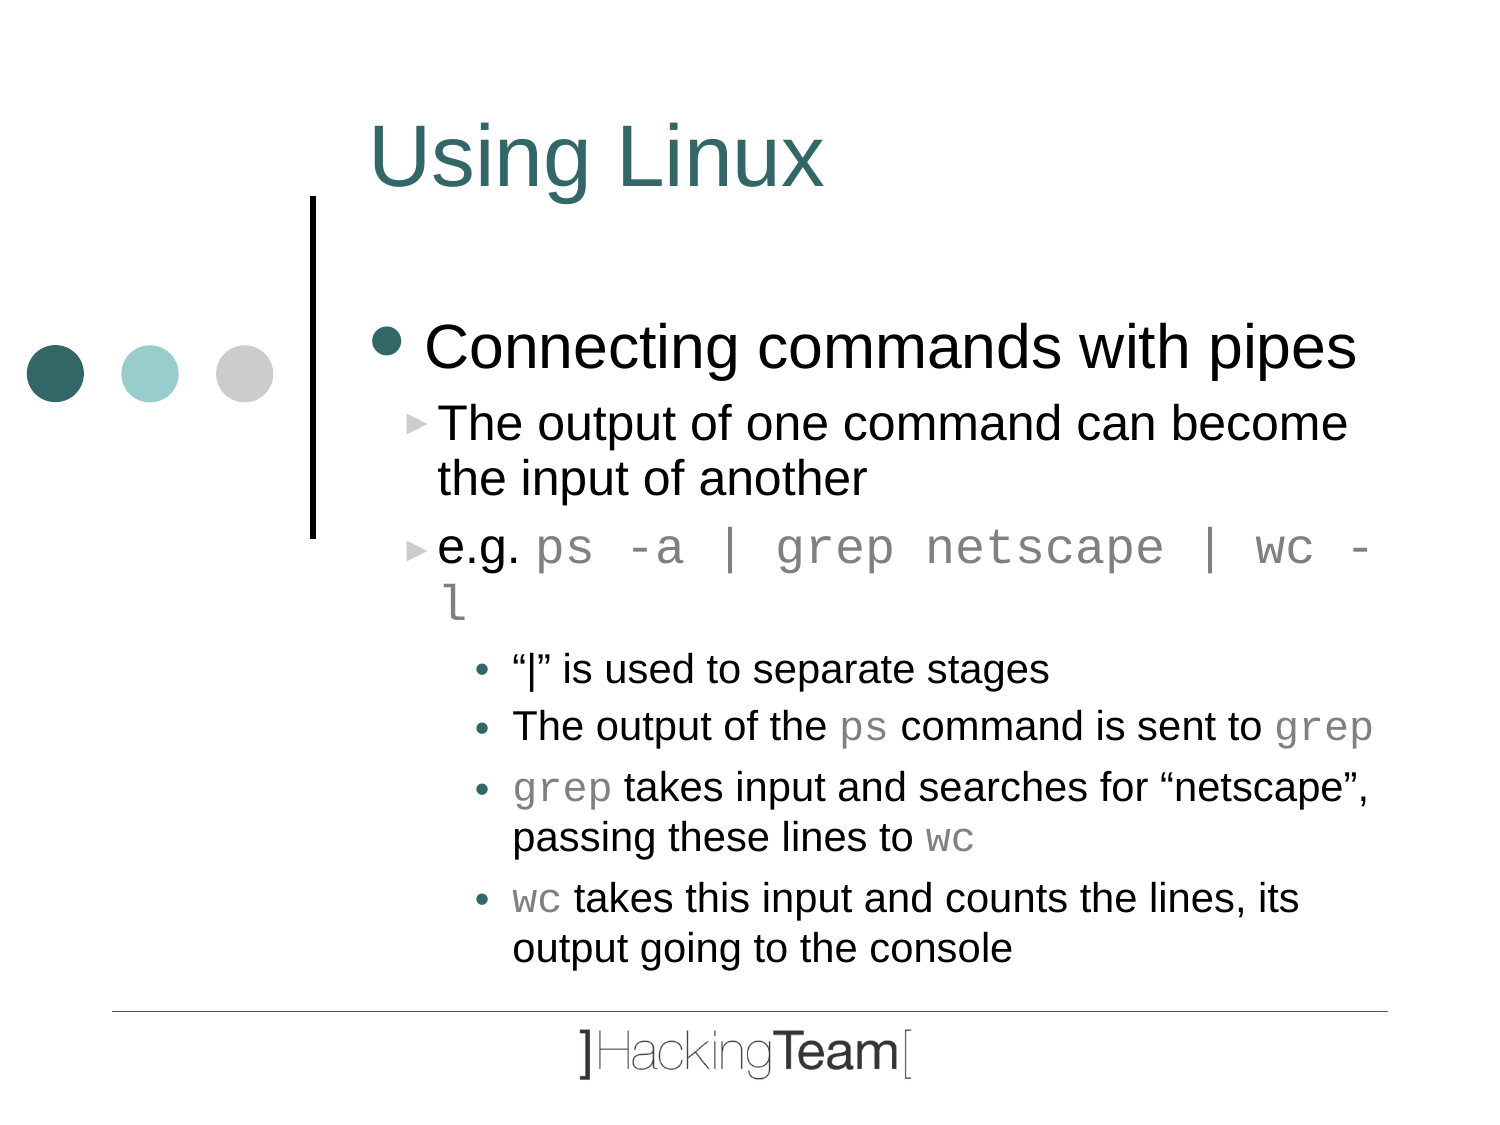

# Using Linux
Connecting commands with pipes
The output of one command can become the input of another
e.g. ps -a | grep netscape | wc -l
“|” is used to separate stages
The output of the ps command is sent to grep
grep takes input and searches for “netscape”, passing these lines to wc
wc takes this input and counts the lines, its output going to the console